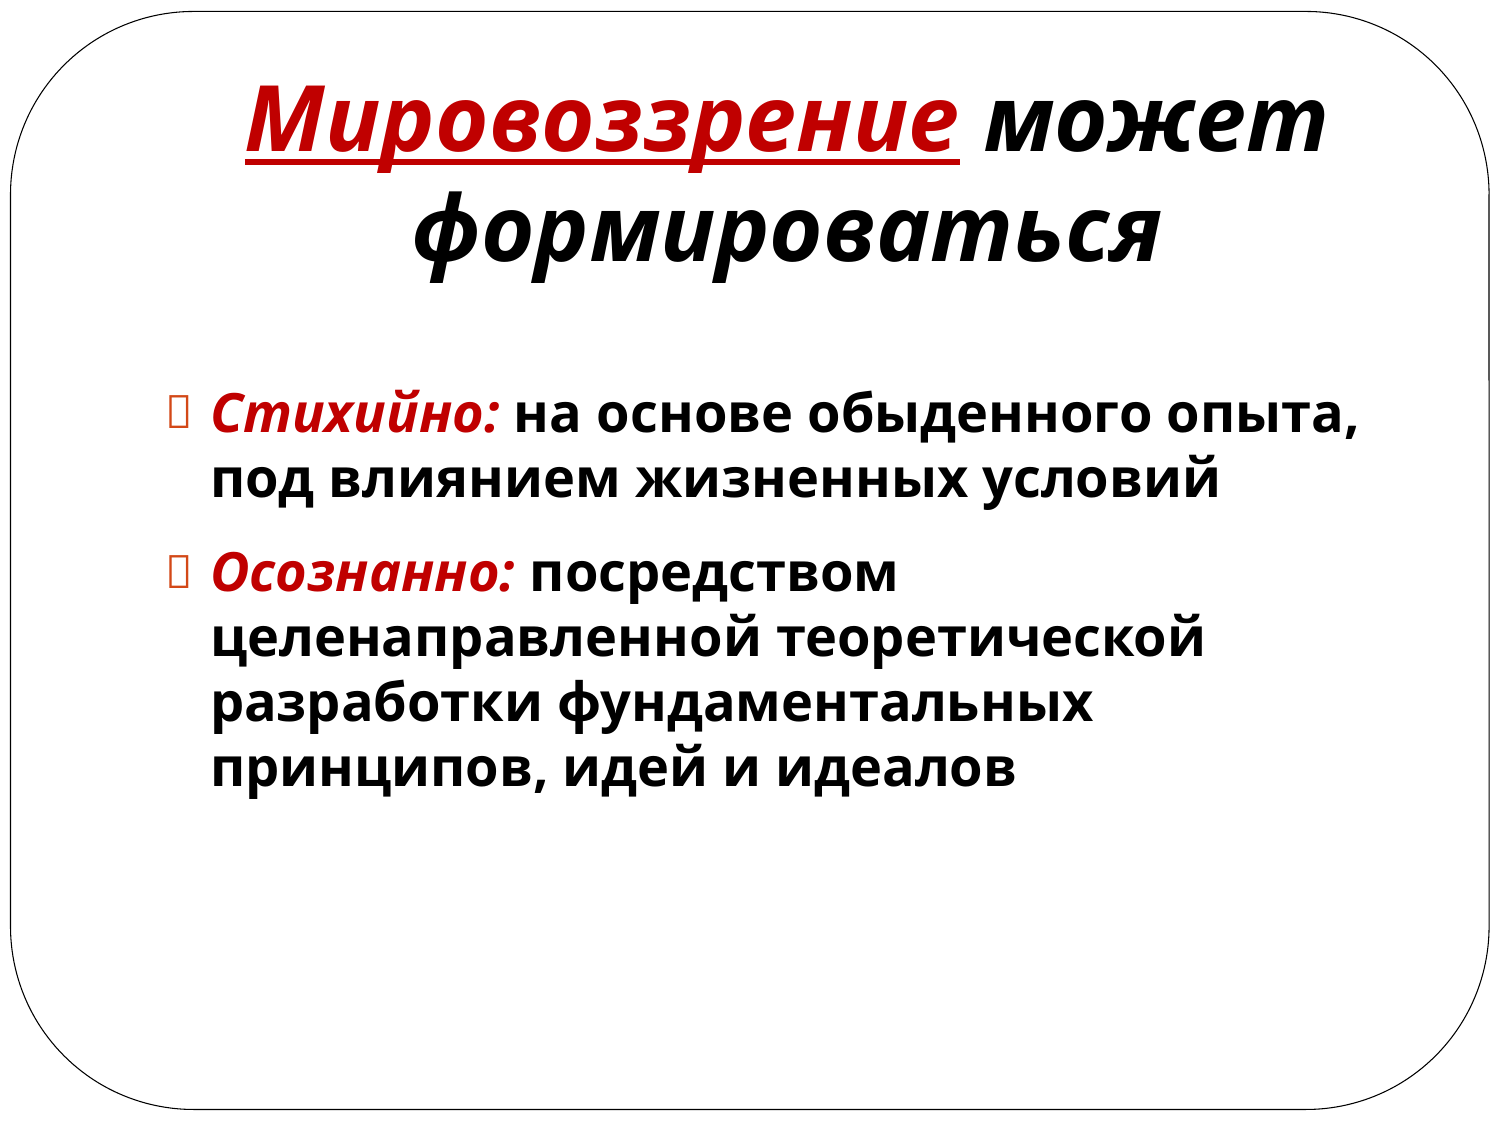

# Мировоззрение может формироваться
Стихийно: на основе обыденного опыта, под влиянием жизненных условий
Осознанно: посредством целенаправленной теоретической разработки фундаментальных принципов, идей и идеалов